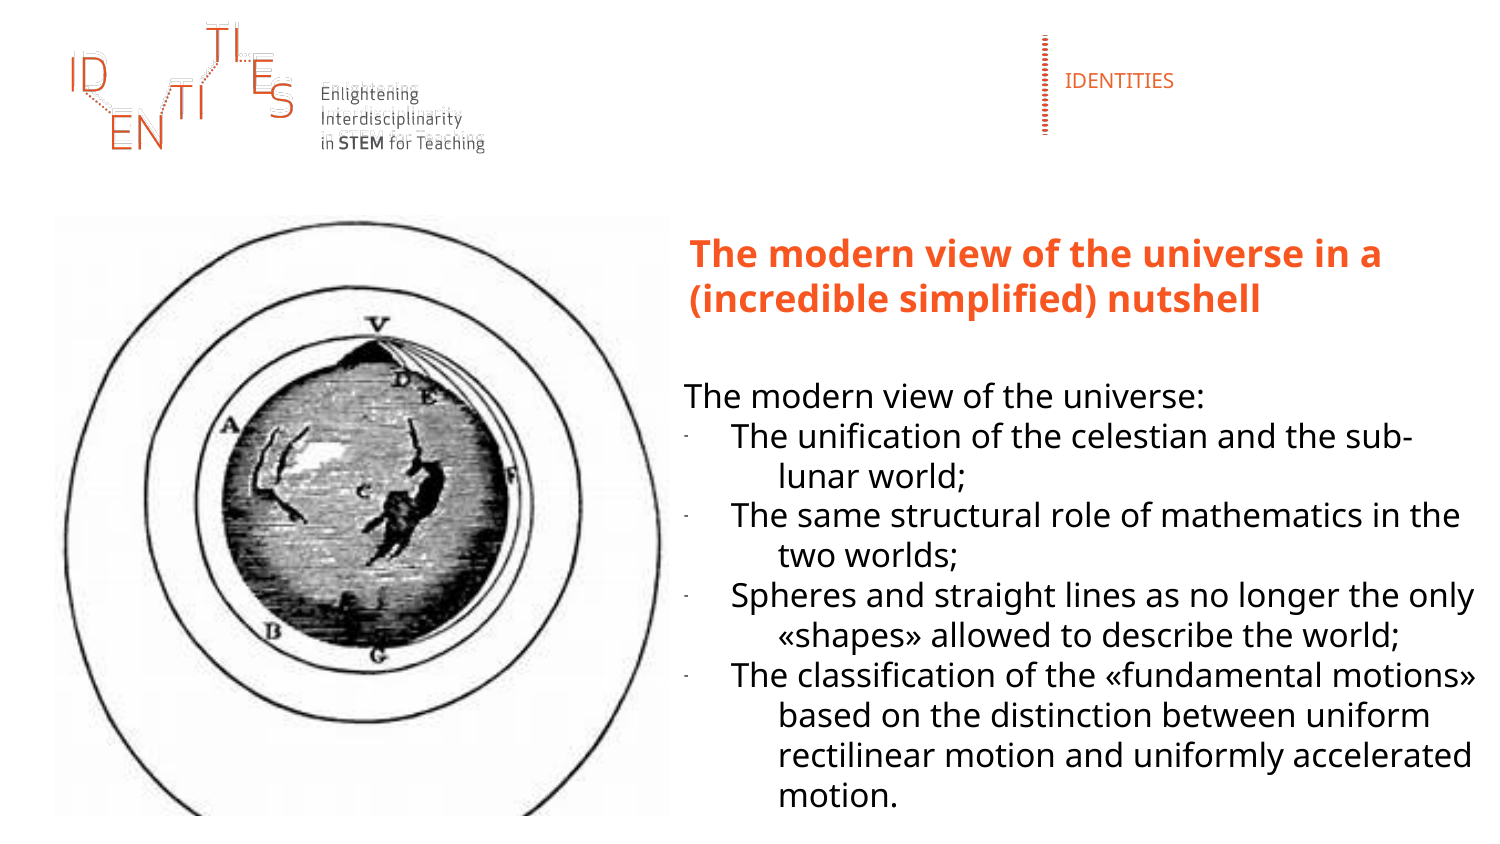

IDENTITIES
The modern view of the universe in a (incredible simplified) nutshell
The modern view of the universe:
The unification of the celestian and the sub-lunar world;
The same structural role of mathematics in the two worlds;
Spheres and straight lines as no longer the only «shapes» allowed to describe the world;
The classification of the «fundamental motions» based on the distinction between uniform rectilinear motion and uniformly accelerated motion.